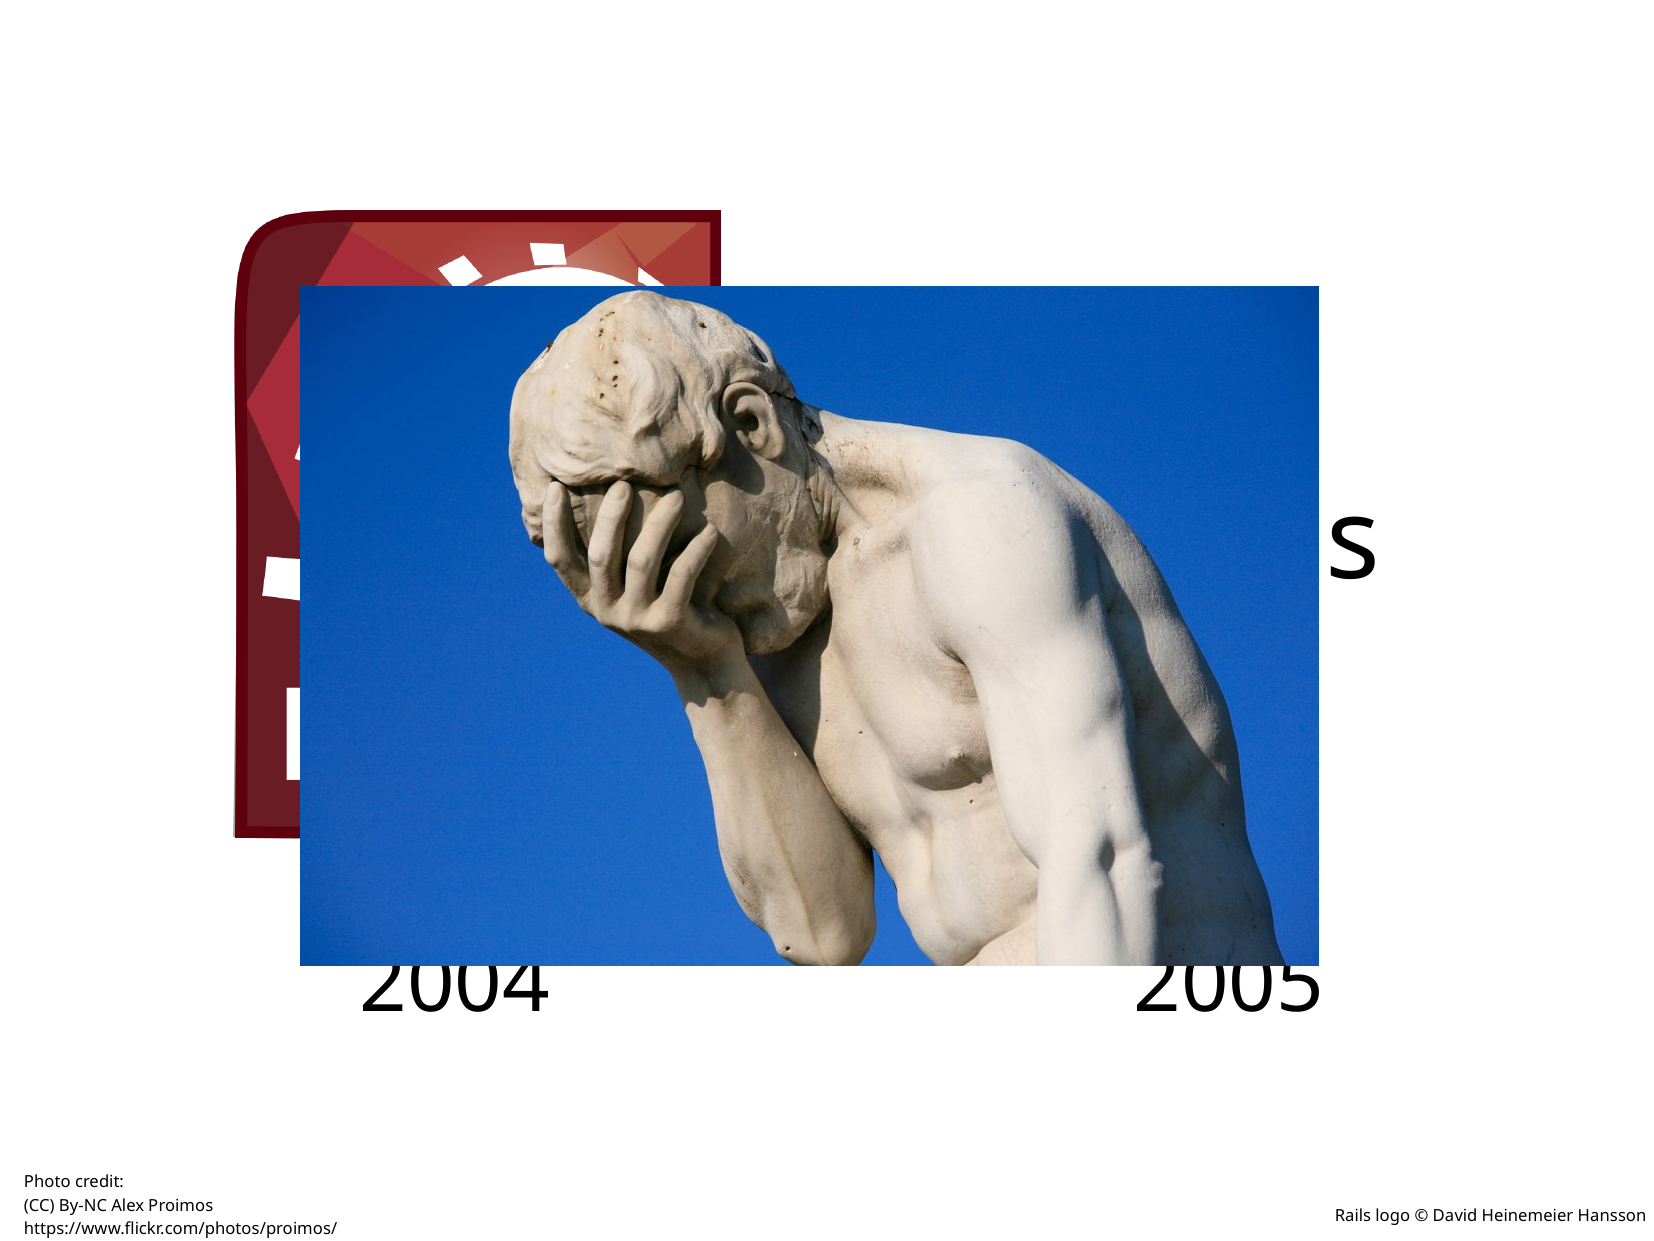

leihs
2004
2005
Photo credit:
(CC) By-NC Alex Proimos
https://www.flickr.com/photos/proimos/
Rails logo © David Heinemeier Hansson